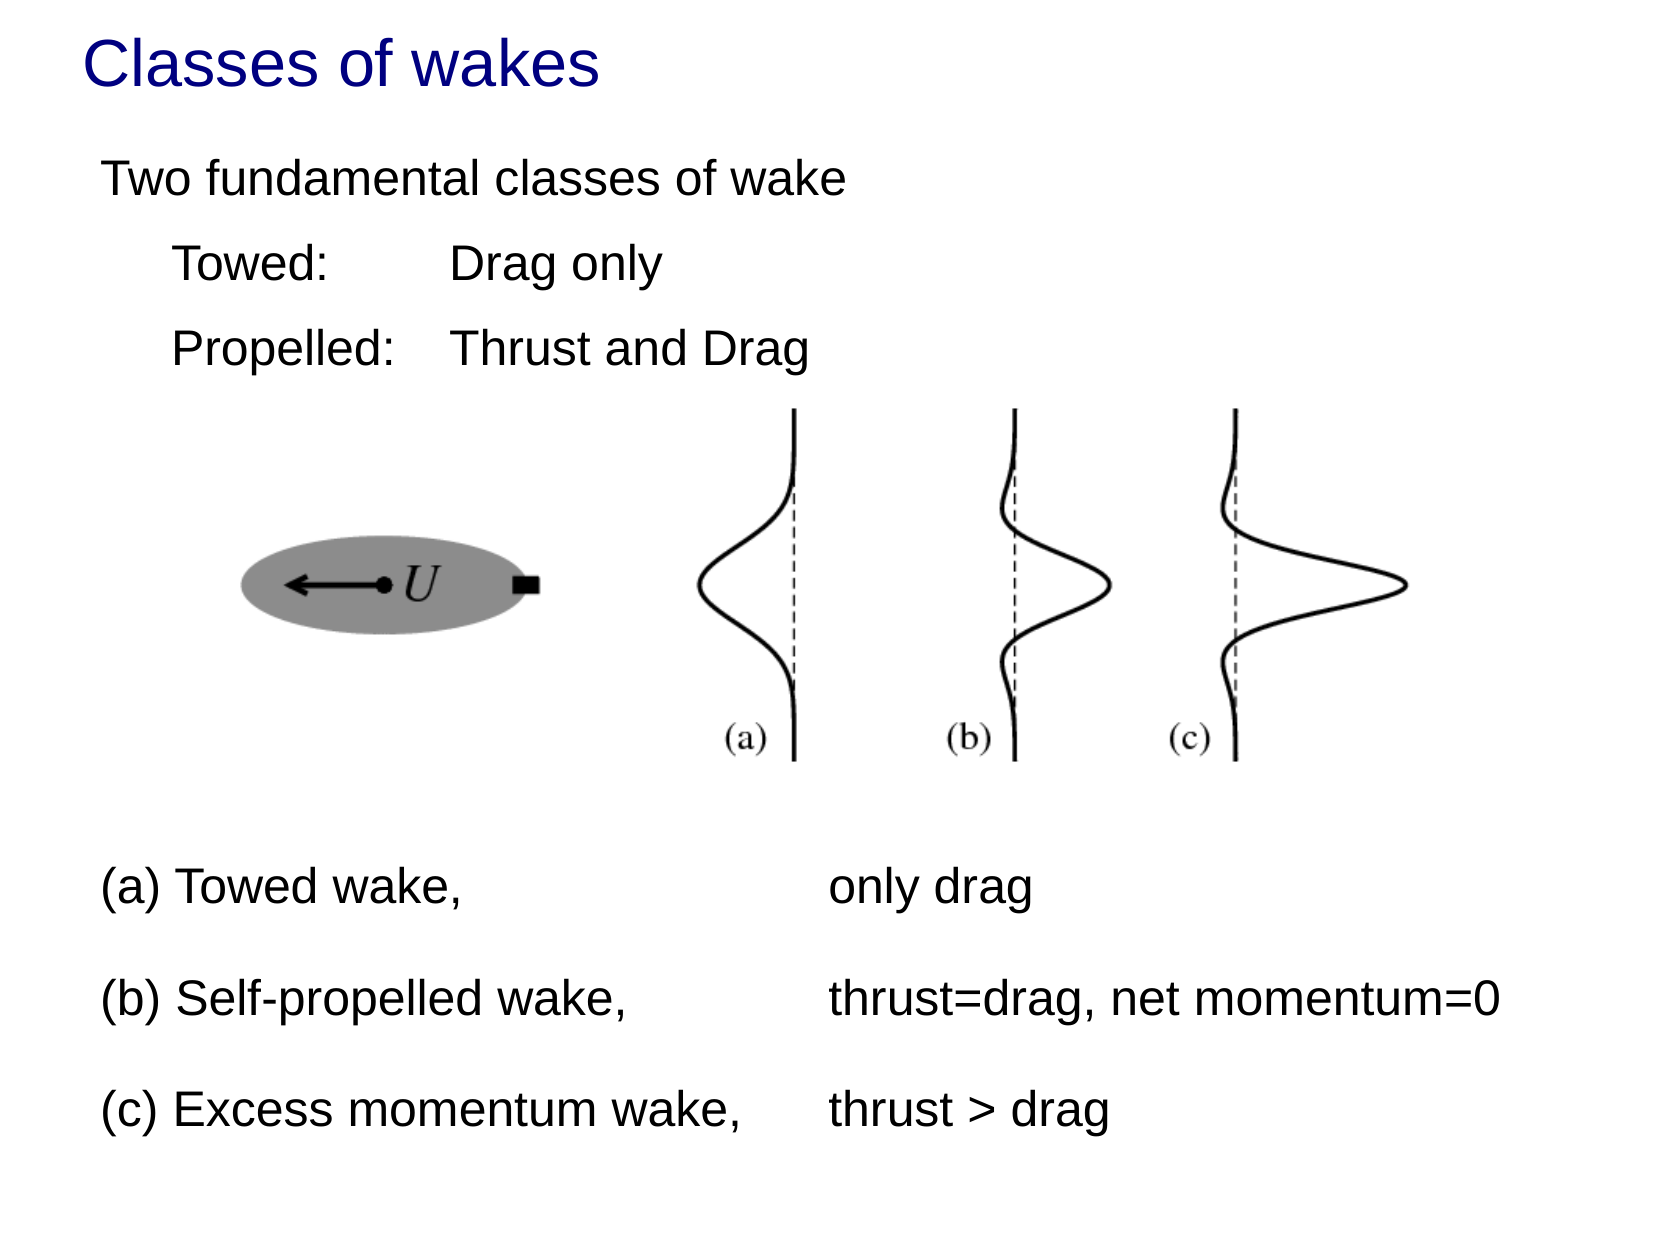

# Classes of wakes
Two fundamental classes of wake
Towed: 		Drag only
Propelled: 	Thrust and Drag
(a) Towed wake, 					only drag
(b) Self-propelled wake, 			thrust=drag, net momentum=0
(c) Excess momentum wake, 	thrust > drag
Data from Brucker and Sarkar (2010)